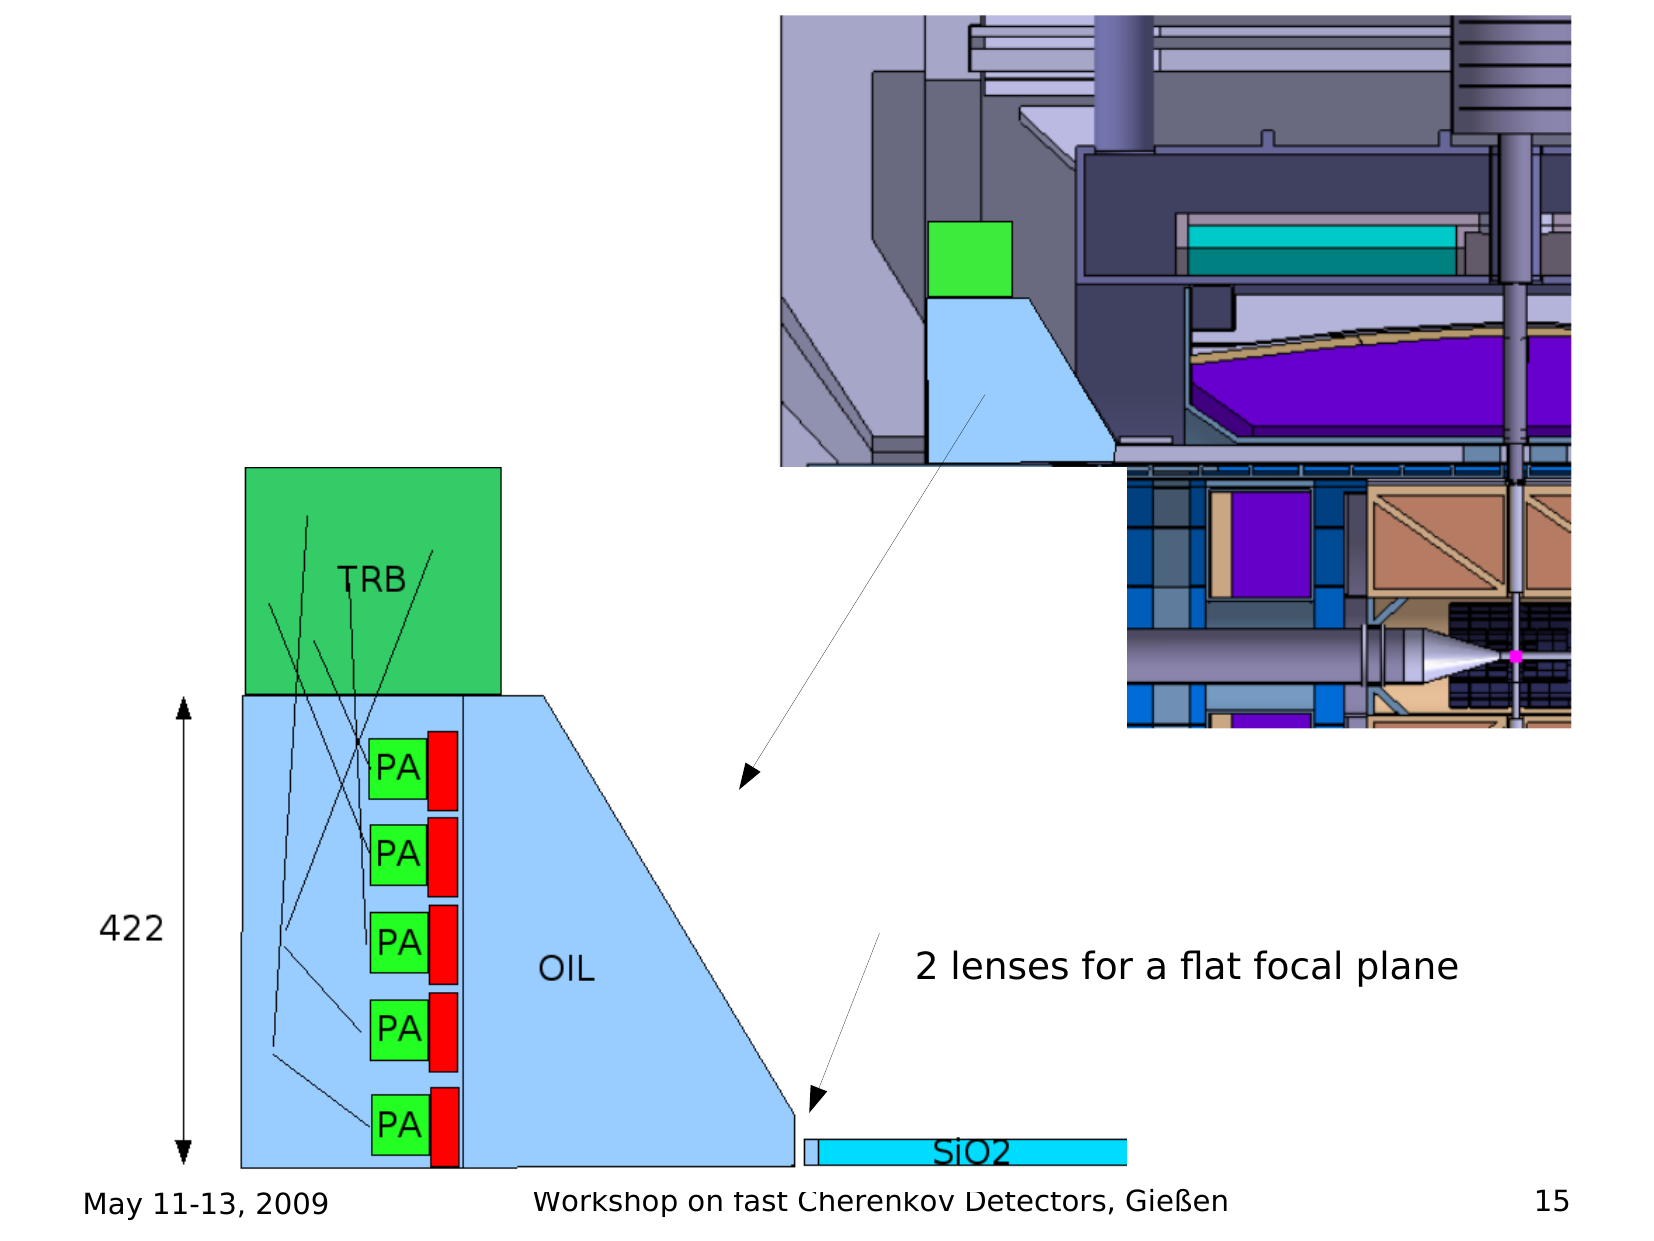

2 lenses for a flat focal plane
Workshop on fast Cherenkov Detectors, Gießen
15
May 11-13, 2009